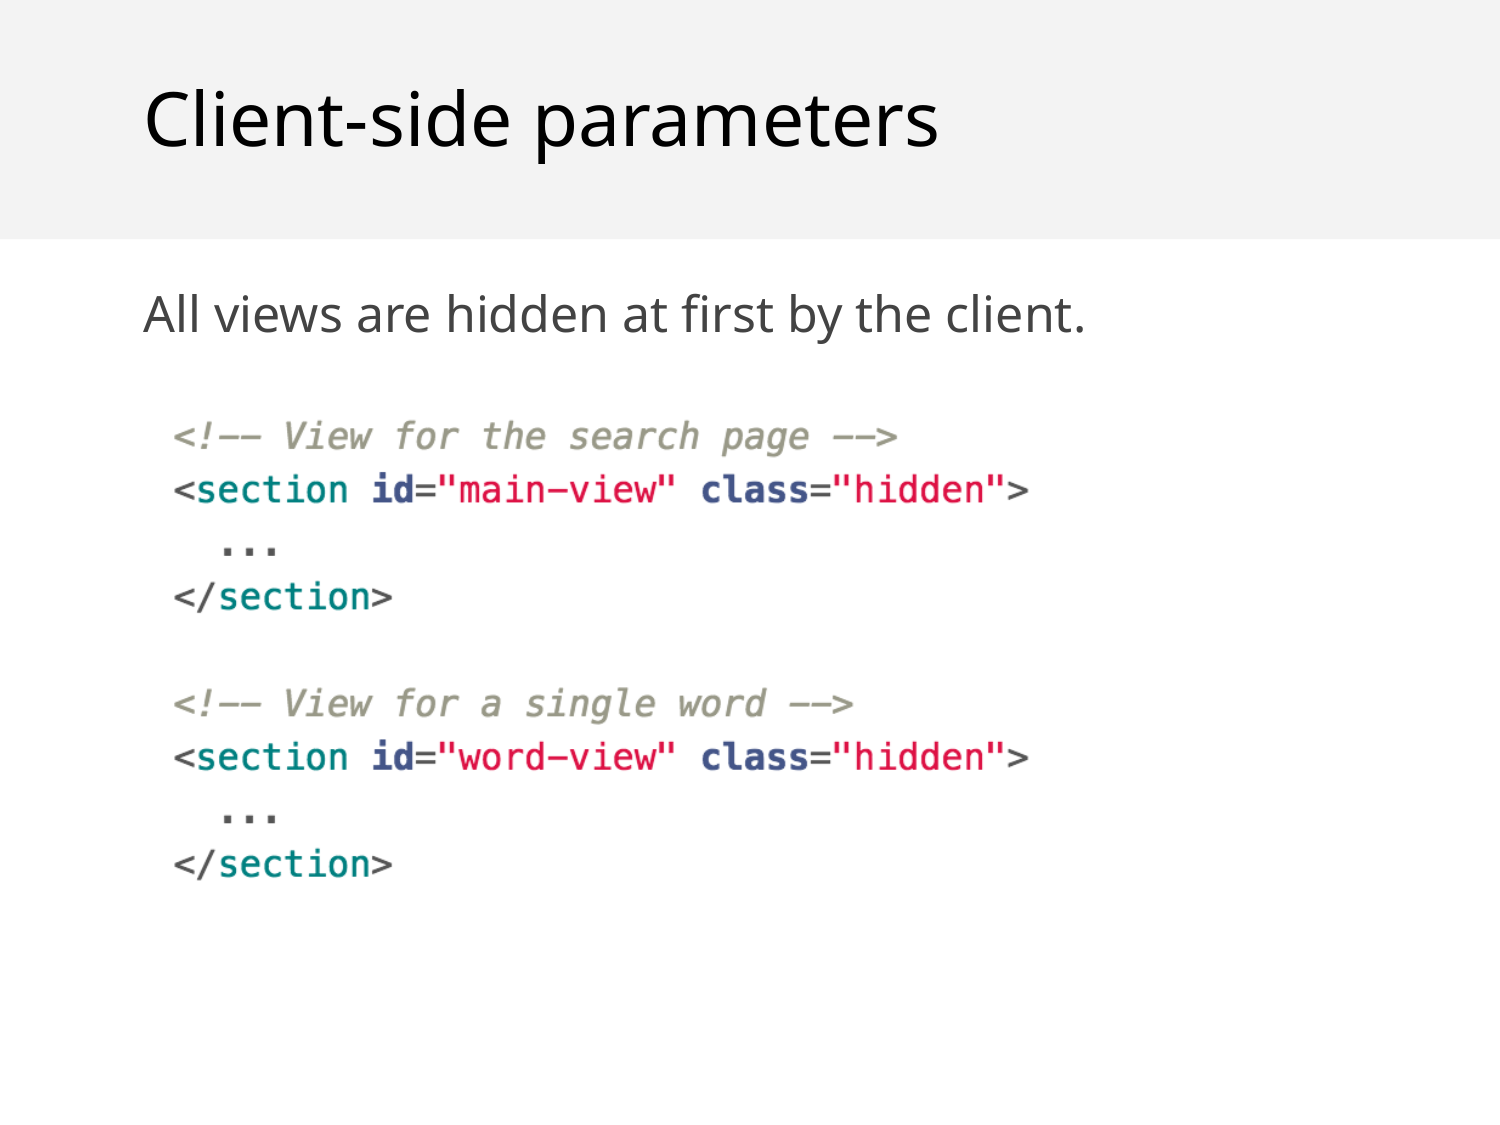

# Client-side parameters
All views are hidden at first by the client.